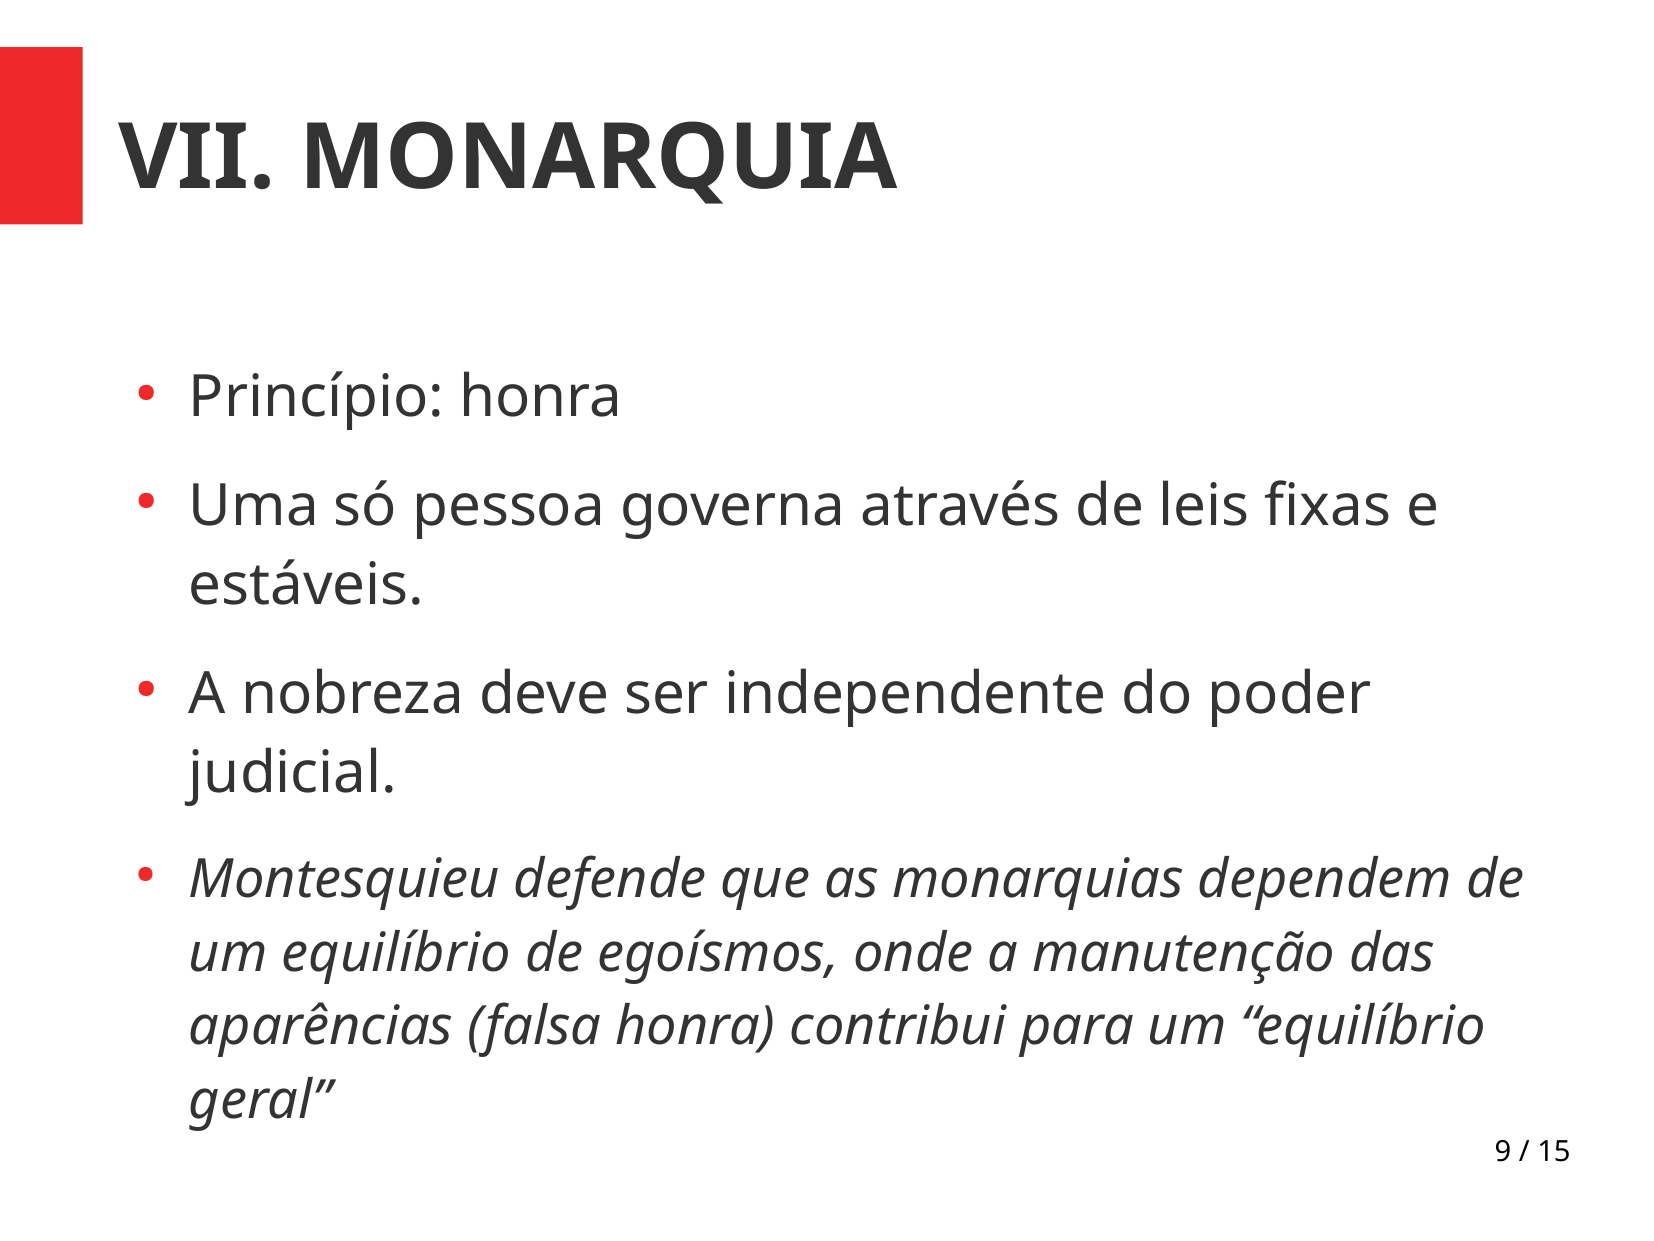

# VII. MONARQUIA
Princípio: honra
Uma só pessoa governa através de leis fixas e estáveis.
A nobreza deve ser independente do poder judicial.
Montesquieu defende que as monarquias dependem de um equilíbrio de egoísmos, onde a manutenção das aparências (falsa honra) contribui para um “equilíbrio geral”
9